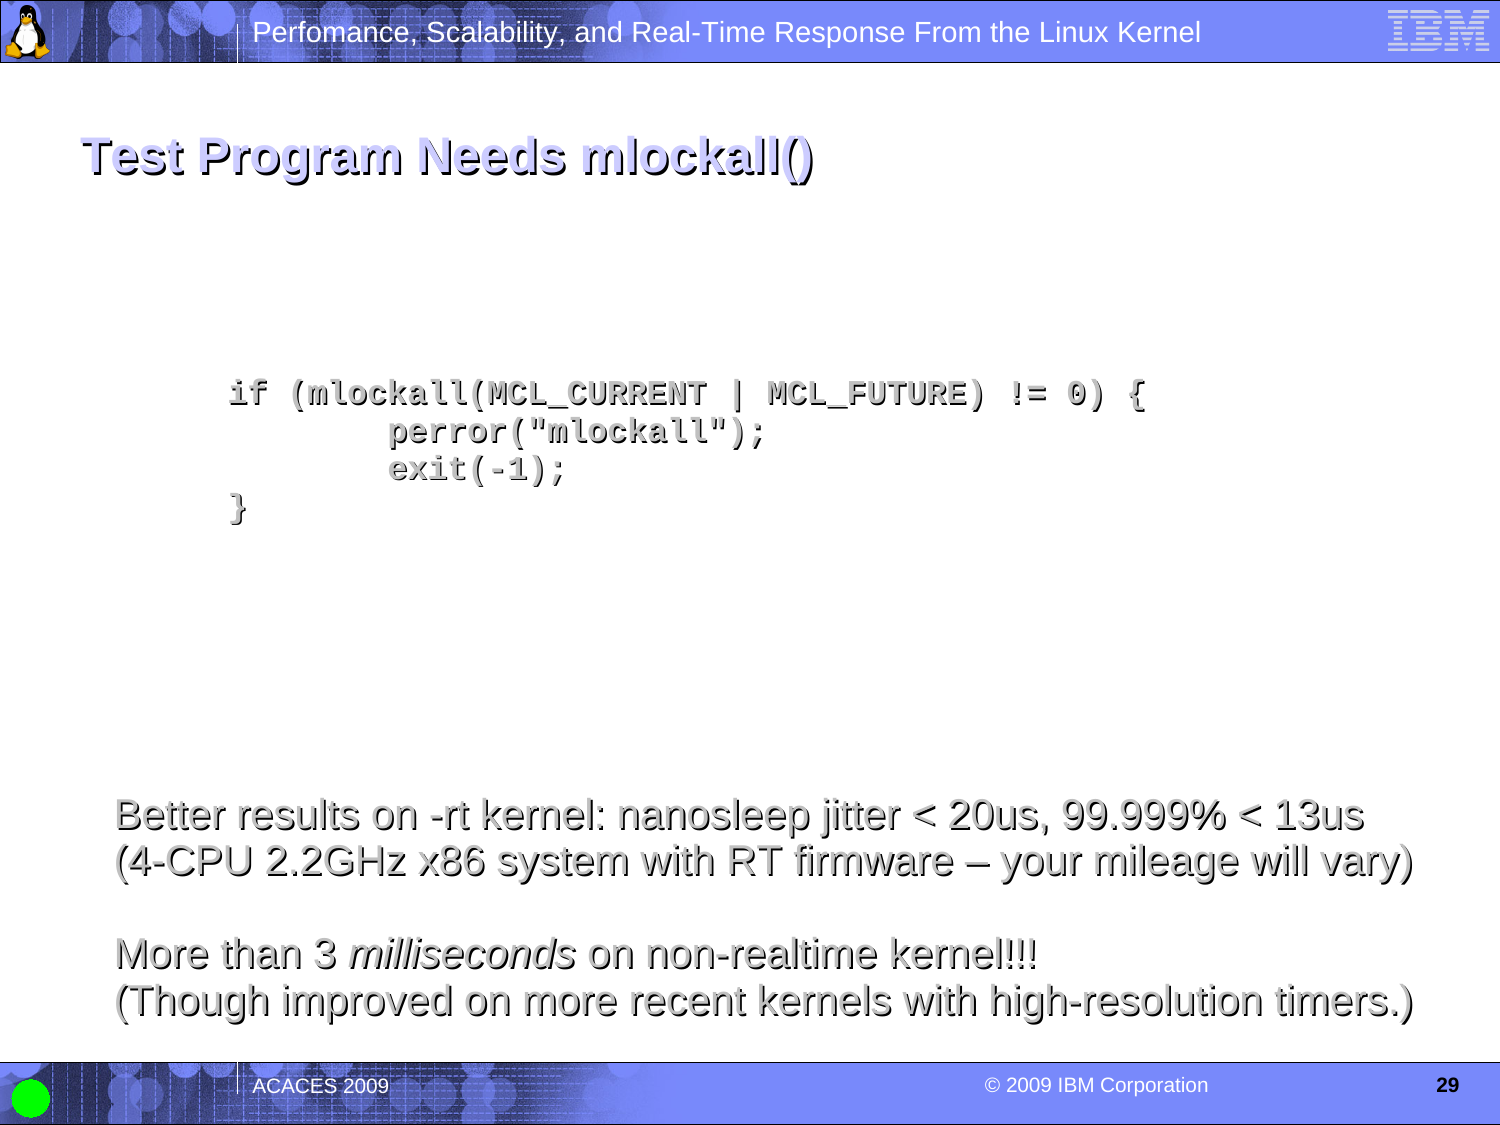

# Test Program Needs mlockall()
if (mlockall(MCL_CURRENT | MCL_FUTURE) != 0) {
 perror("mlockall");
 exit(-1);
}
Better results on -rt kernel: nanosleep jitter < 20us, 99.999% < 13us
(4-CPU 2.2GHz x86 system with RT firmware – your mileage will vary)
More than 3 milliseconds on non-realtime kernel!!!
(Though improved on more recent kernels with high-resolution timers.)
29